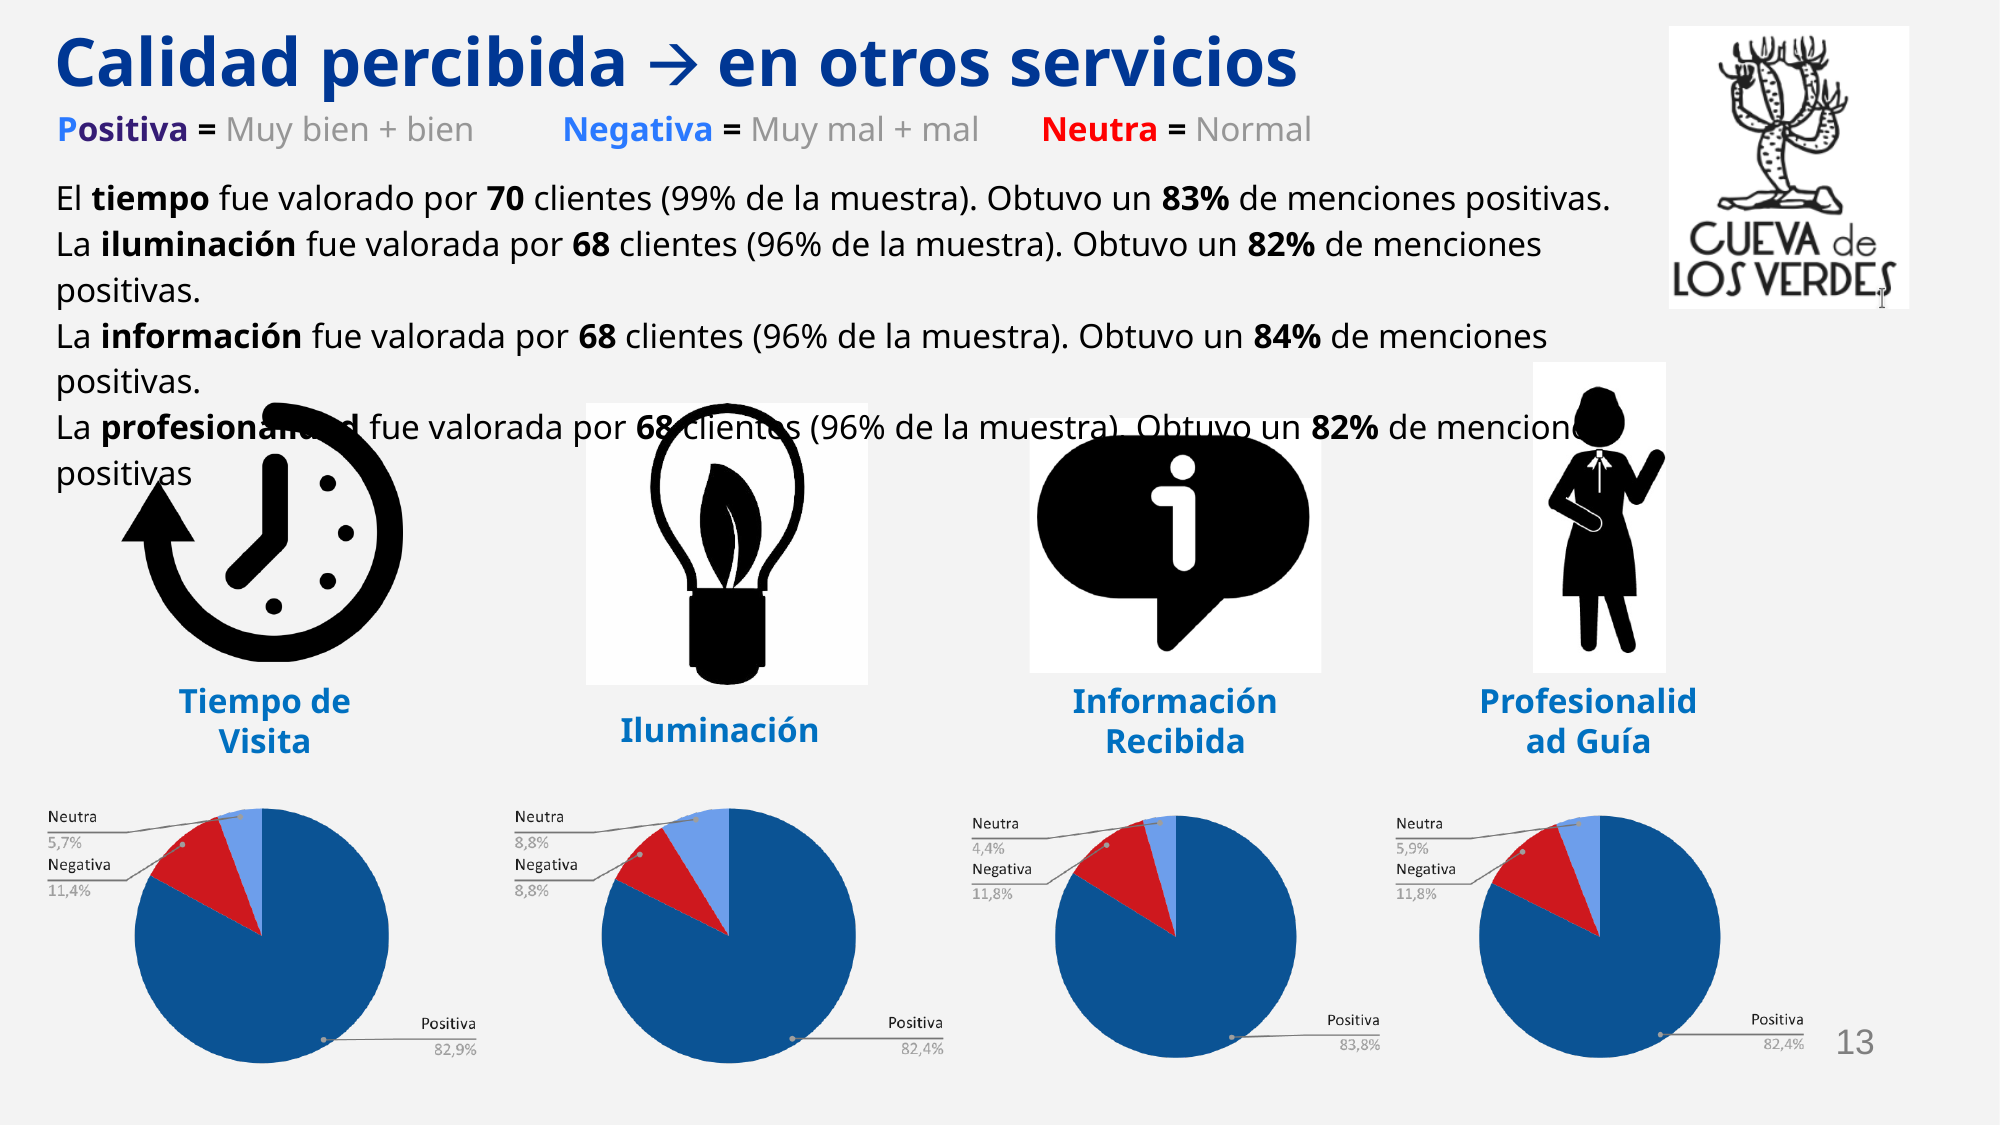

Calidad percibida 🡪 en otros servicios
Positiva = Muy bien + bien Negativa = Muy mal + mal Neutra = Normal
El tiempo fue valorado por 70 clientes (99% de la muestra). Obtuvo un 83% de menciones positivas.
La iluminación fue valorada por 68 clientes (96% de la muestra). Obtuvo un 82% de menciones positivas.
La información fue valorada por 68 clientes (96% de la muestra). Obtuvo un 84% de menciones positivas.
La profesionalidad fue valorada por 68 clientes (96% de la muestra). Obtuvo un 82% de menciones positivas
Tiempo de Visita
Información Recibida
Profesionalidad Guía
Iluminación